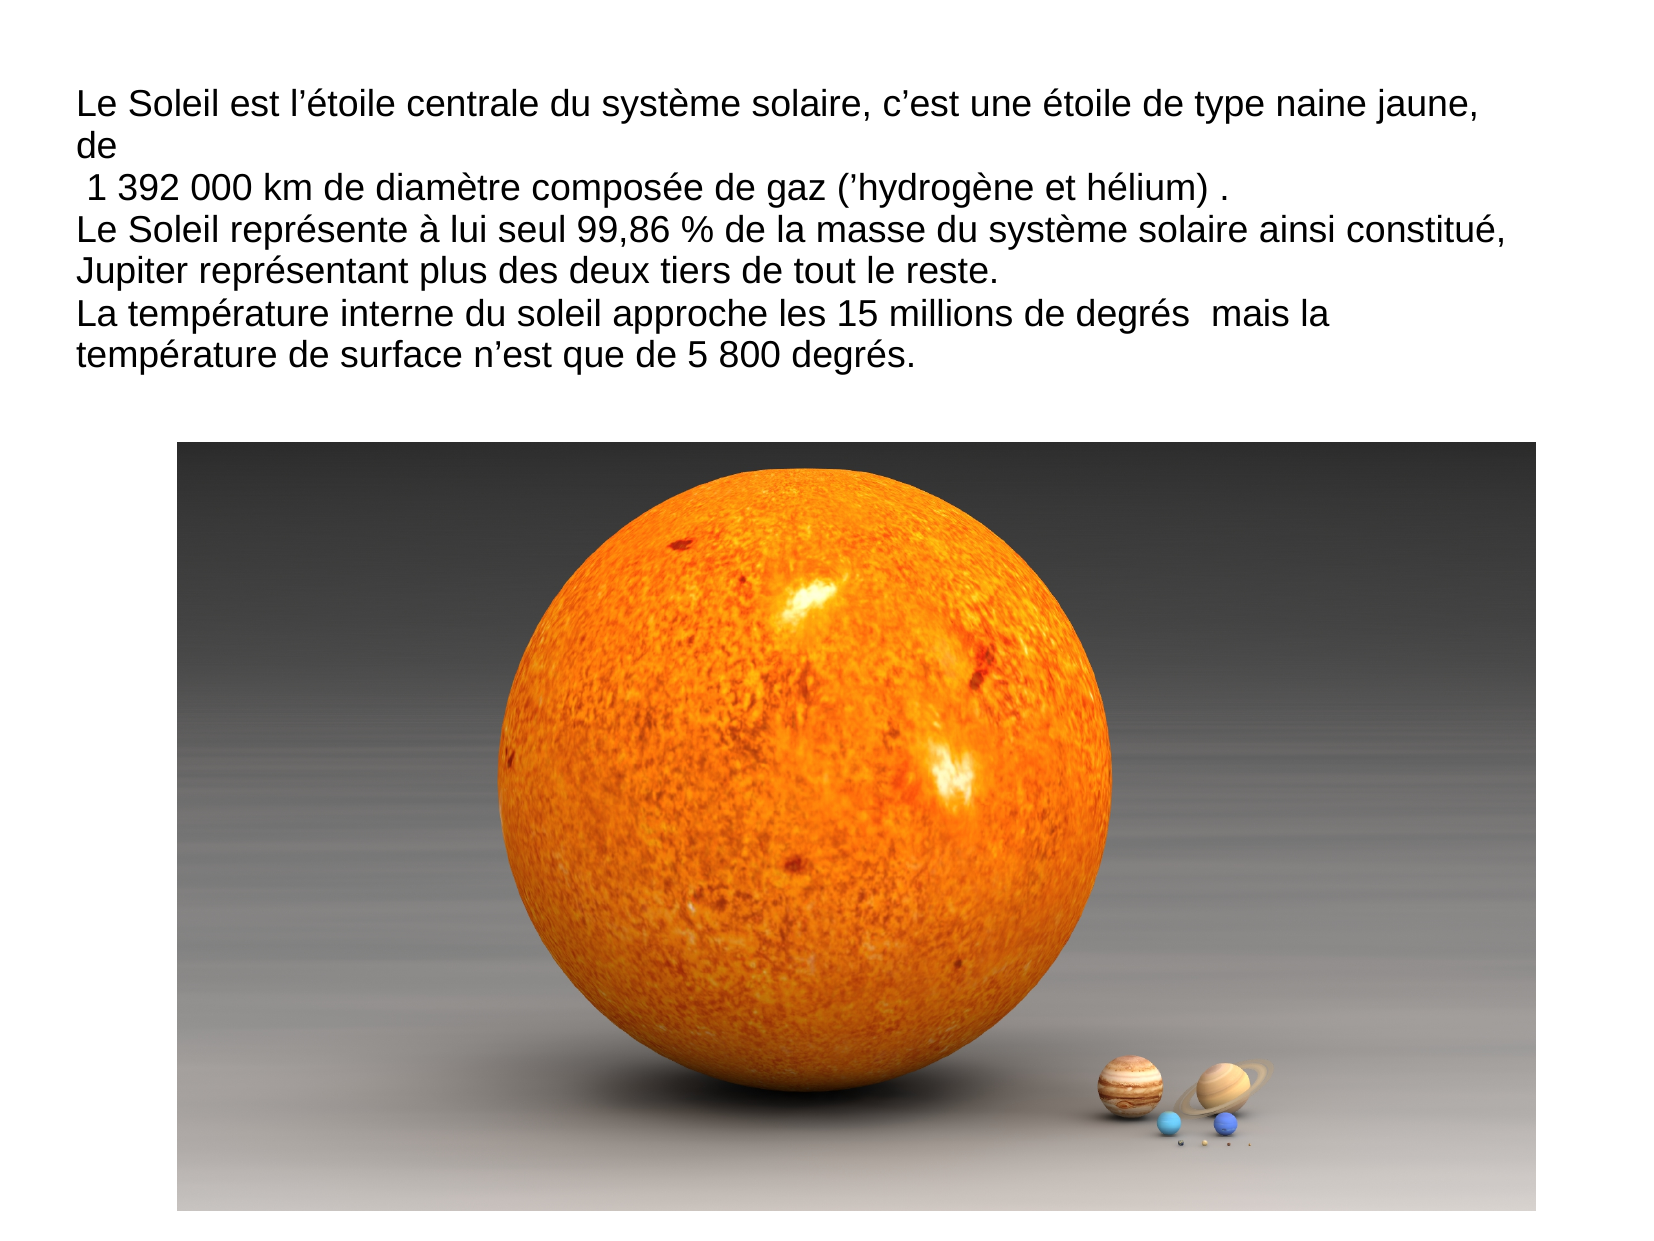

Le Soleil est l’étoile centrale du système solaire, c’est une étoile de type naine jaune, de
 1 392 000 km de diamètre composée de gaz (’hydrogène et hélium) .
Le Soleil représente à lui seul 99,86 % de la masse du système solaire ainsi constitué, Jupiter représentant plus des deux tiers de tout le reste.
La température interne du soleil approche les 15 millions de degrés mais la température de surface n’est que de 5 800 degrés.